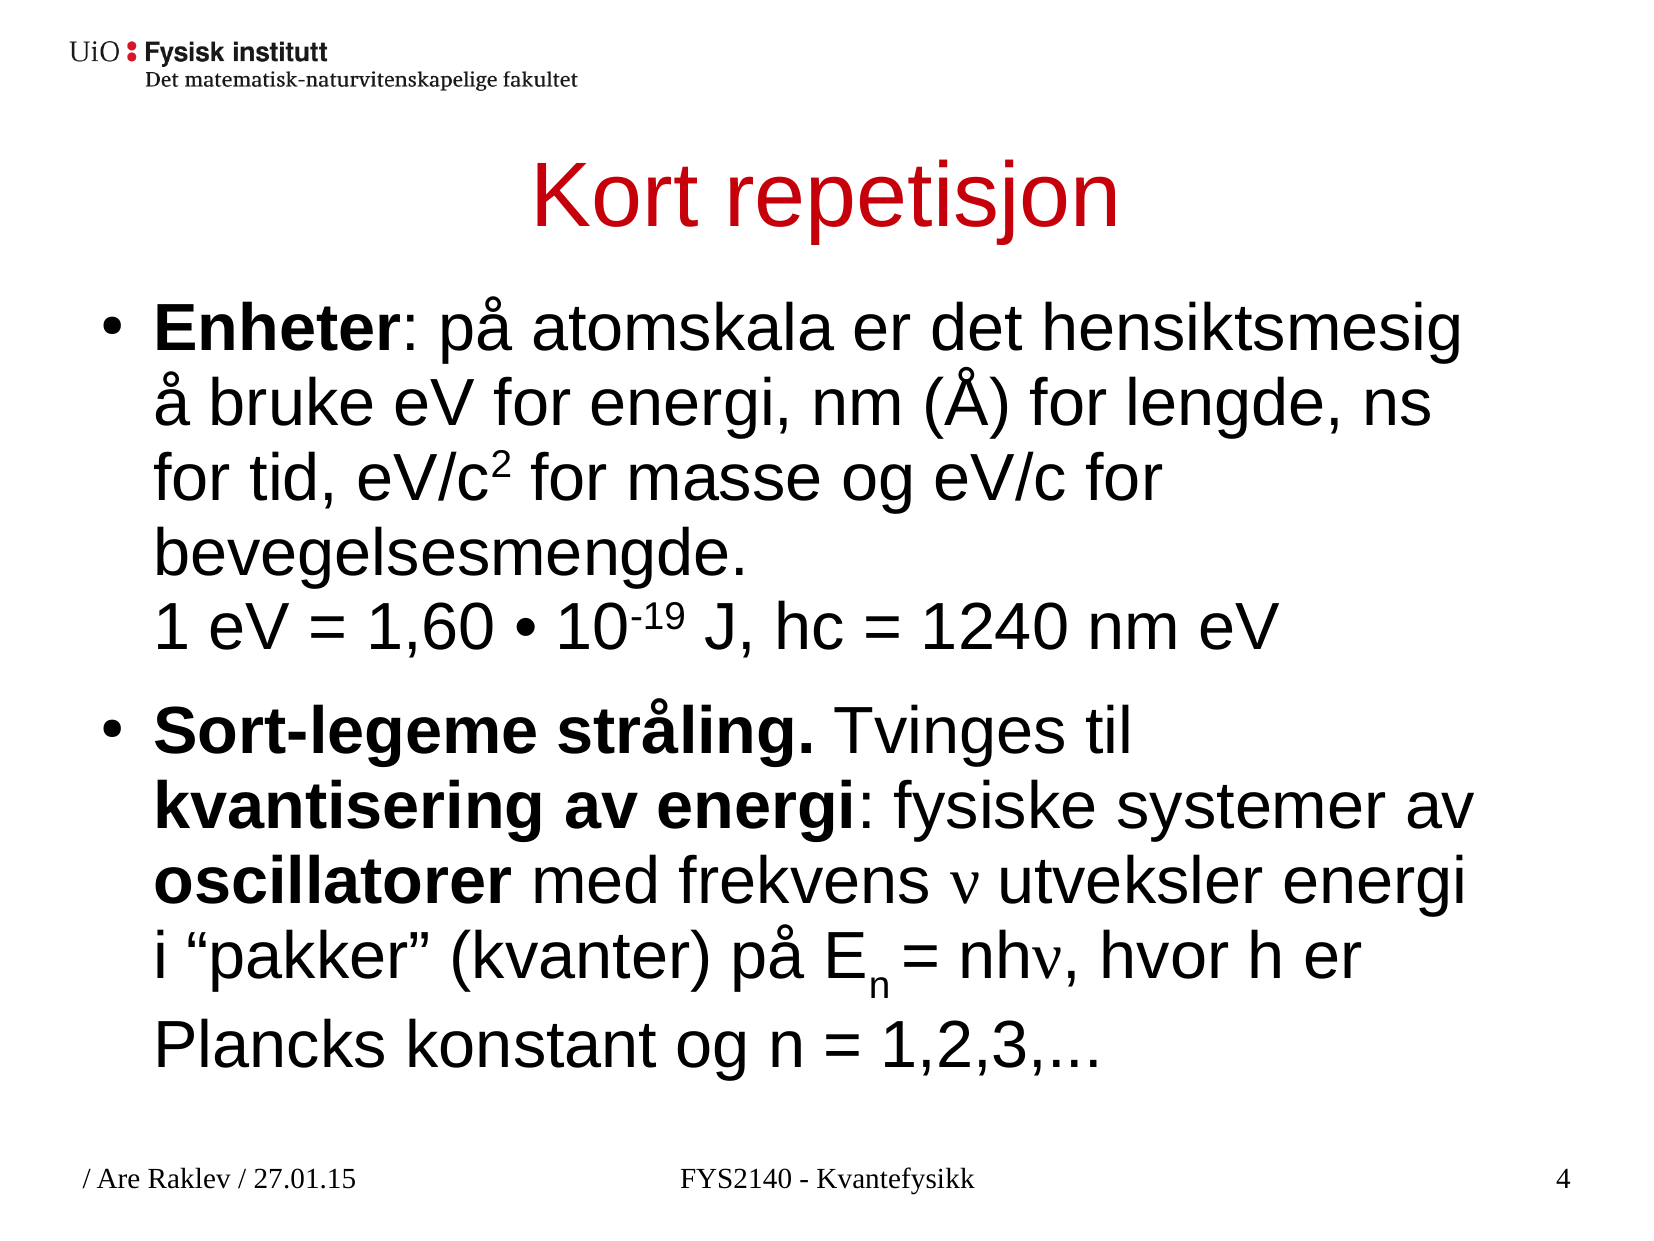

# Kort repetisjon
Enheter: på atomskala er det hensiktsmesig å bruke eV for energi, nm (Å) for lengde, ns for tid, eV/c2 for masse og eV/c for bevegelsesmengde.
1 eV = 1,60 • 10-19 J, hc = 1240 nm eV
Sort-legeme stråling. Tvinges til kvantisering av energi: fysiske systemer av oscillatorer med frekvens ν utveksler energi i “pakker” (kvanter) på En = nhν, hvor h er Plancks konstant og n = 1,2,3,...
/ Are Raklev / 27.01.15
FYS2140 - Kvantefysikk
4